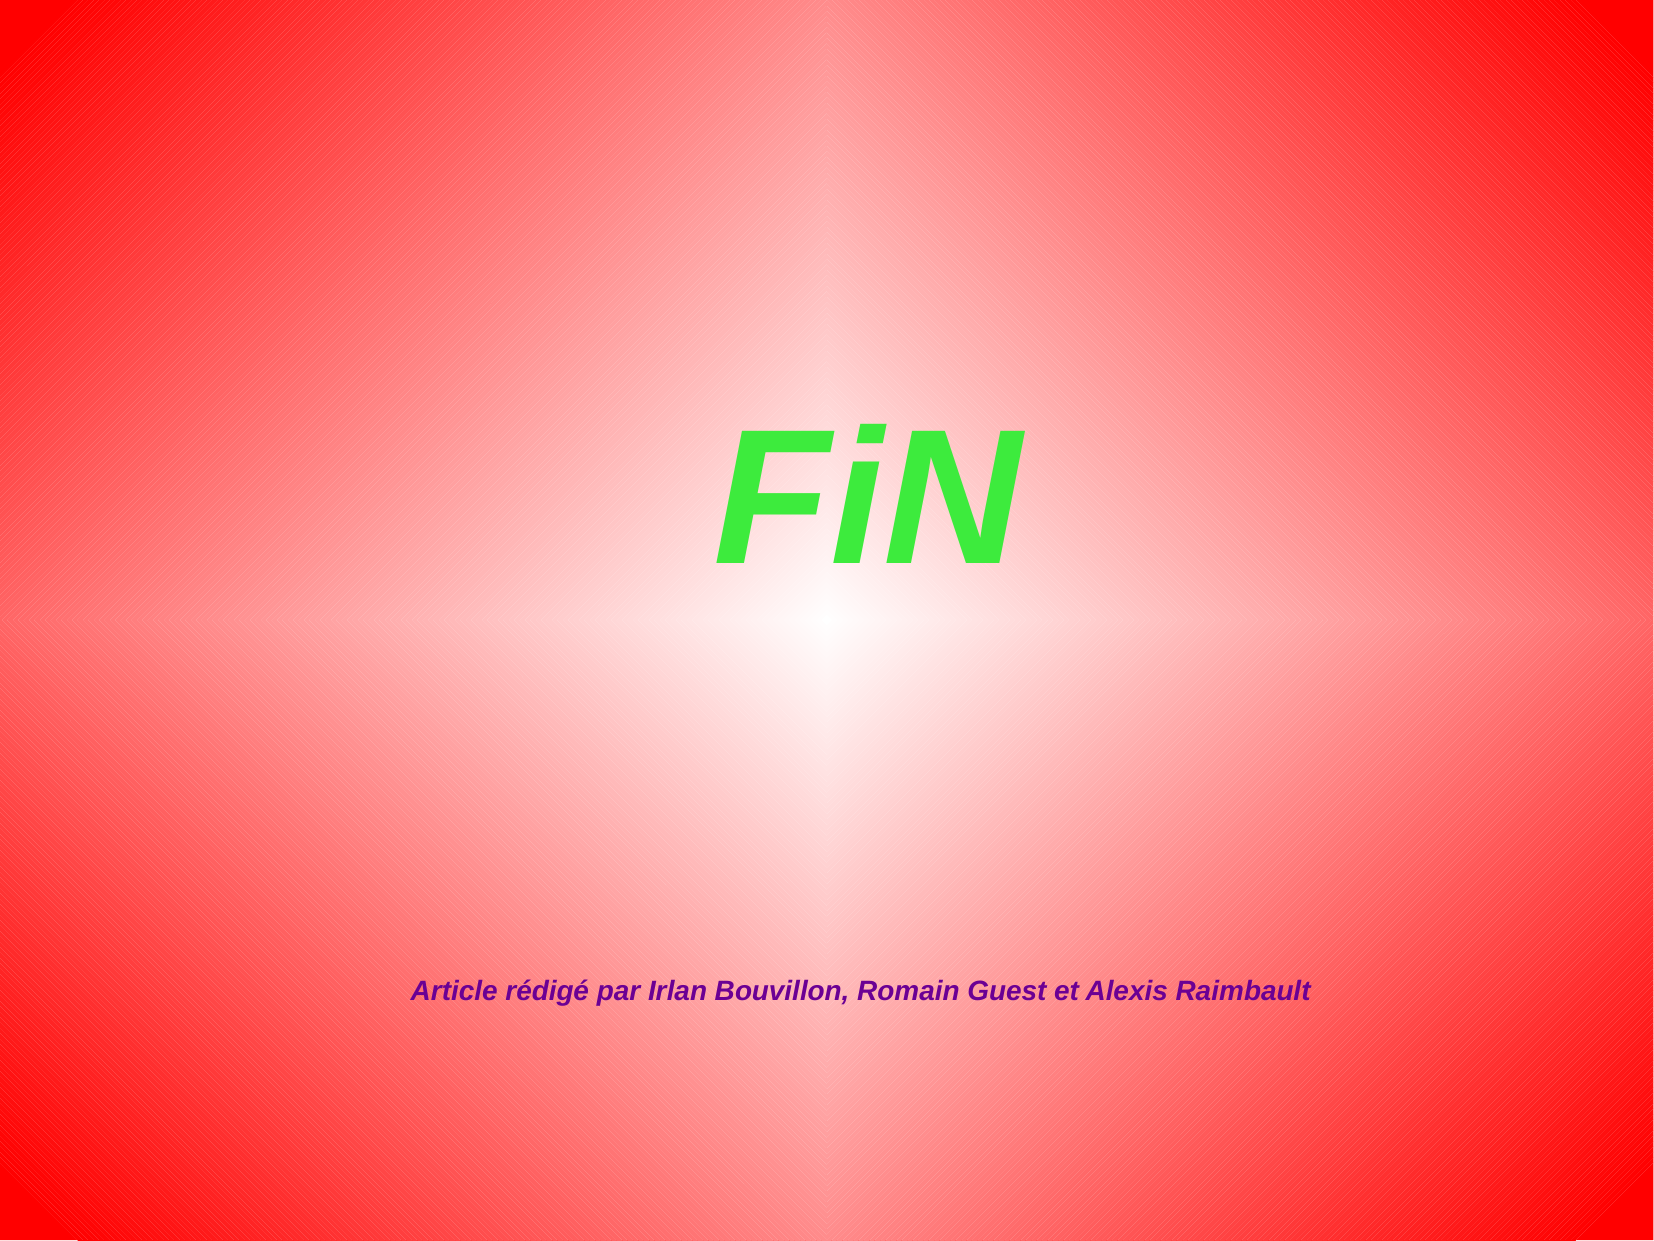

#
FiN
Article rédigé par Irlan Bouvillon, Romain Guest et Alexis Raimbault